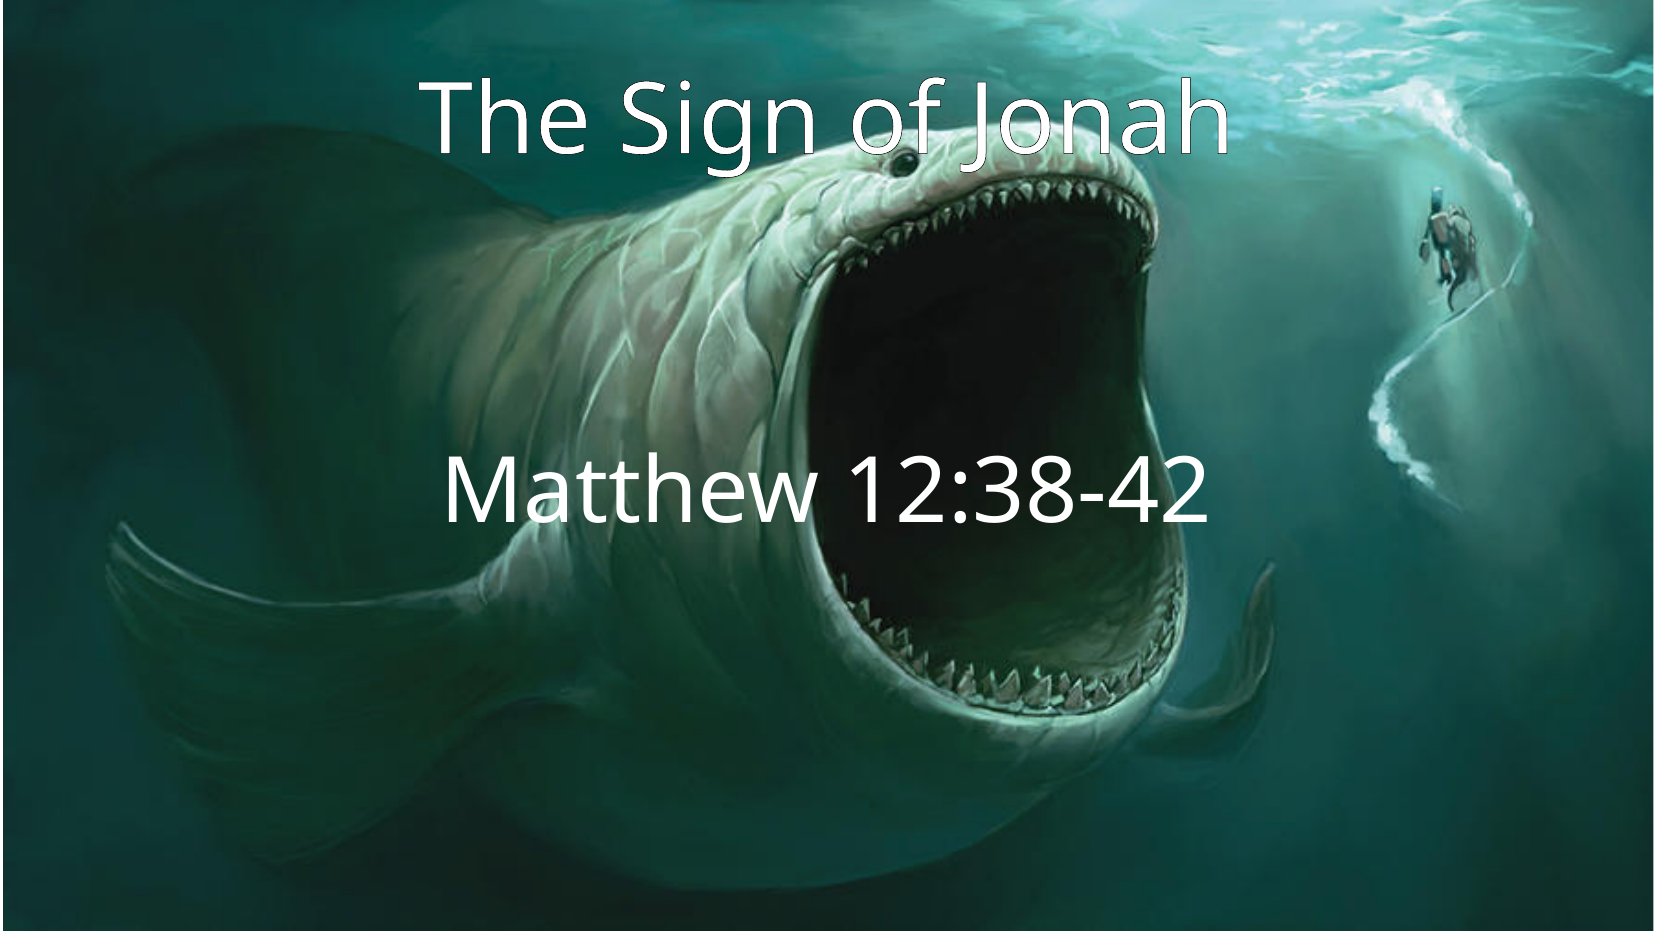

# The Sign of Jonah
Matthew 12:38-42